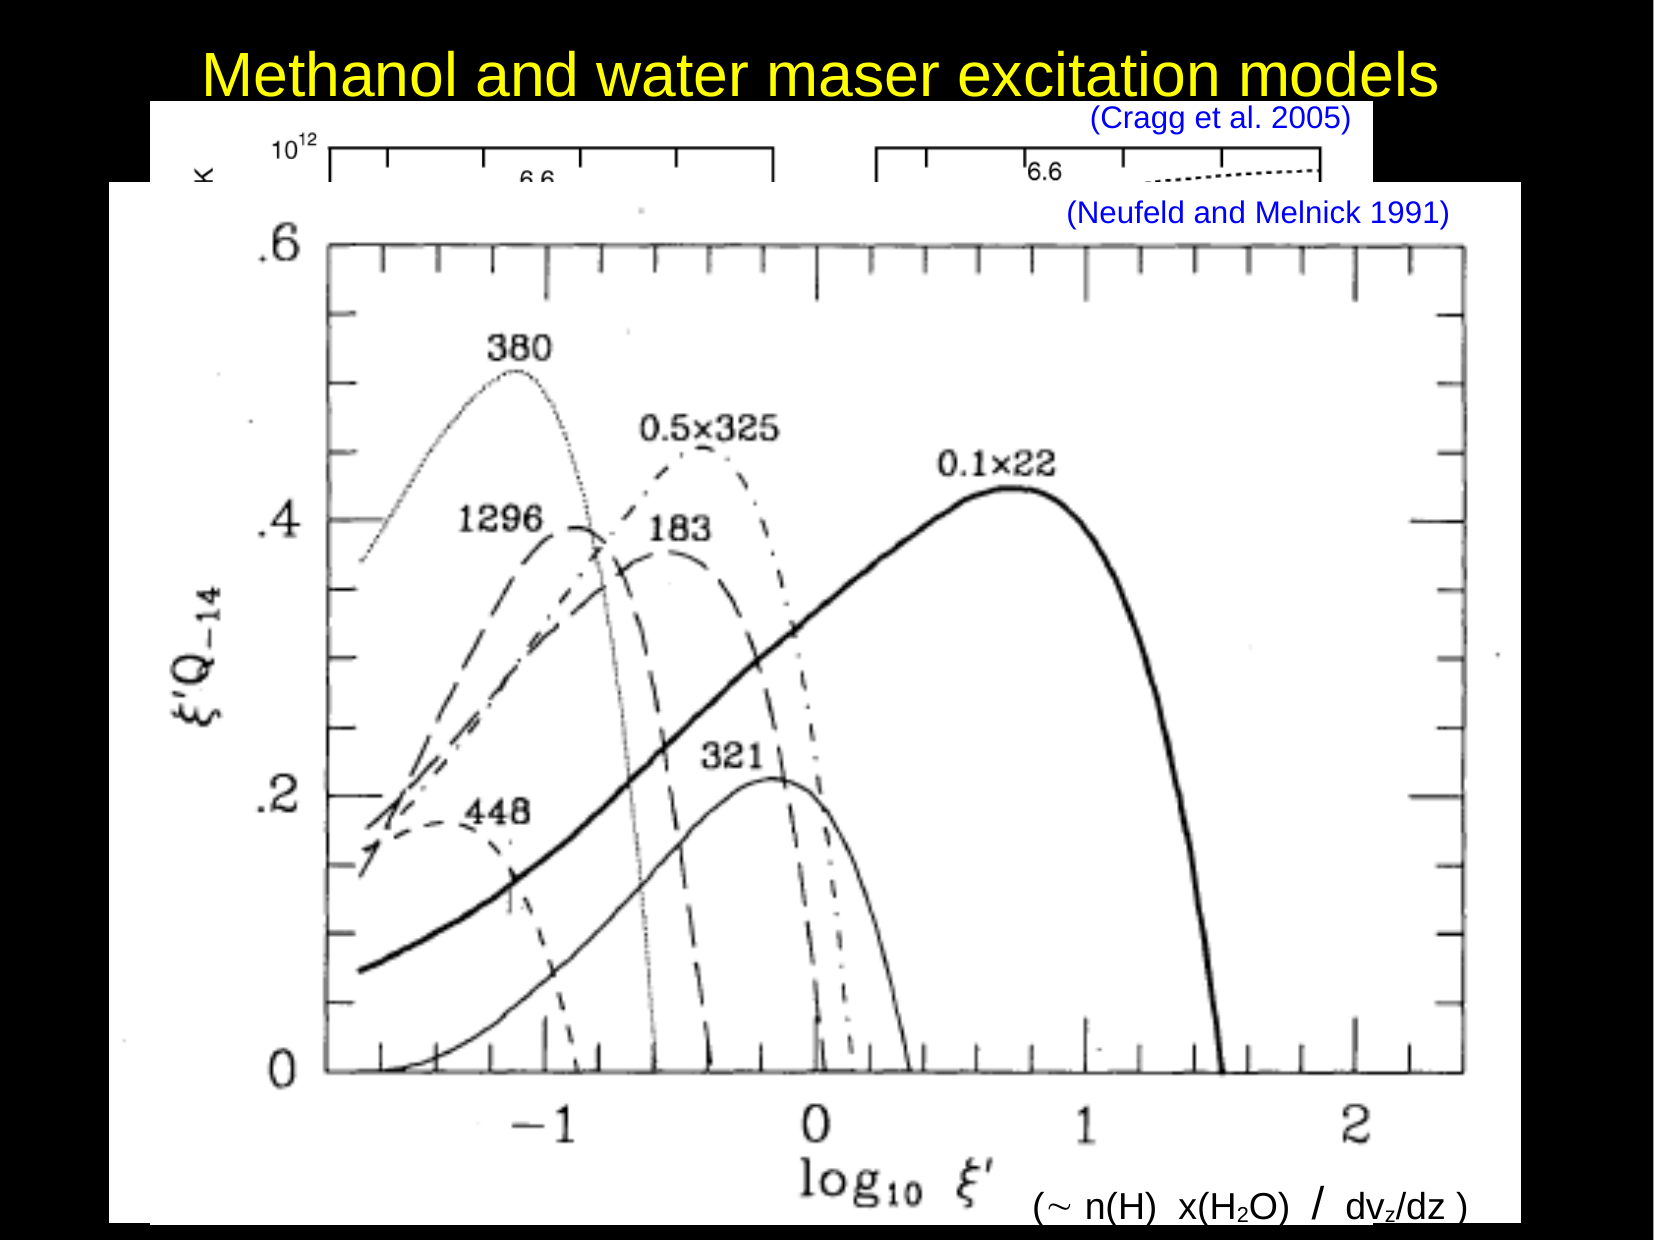

Methanol and water maser excitation models
(Cragg et al. 2005)
(Neufeld and Melnick 1991)
(∼ n(H) x(H2O) / dvz/dz )